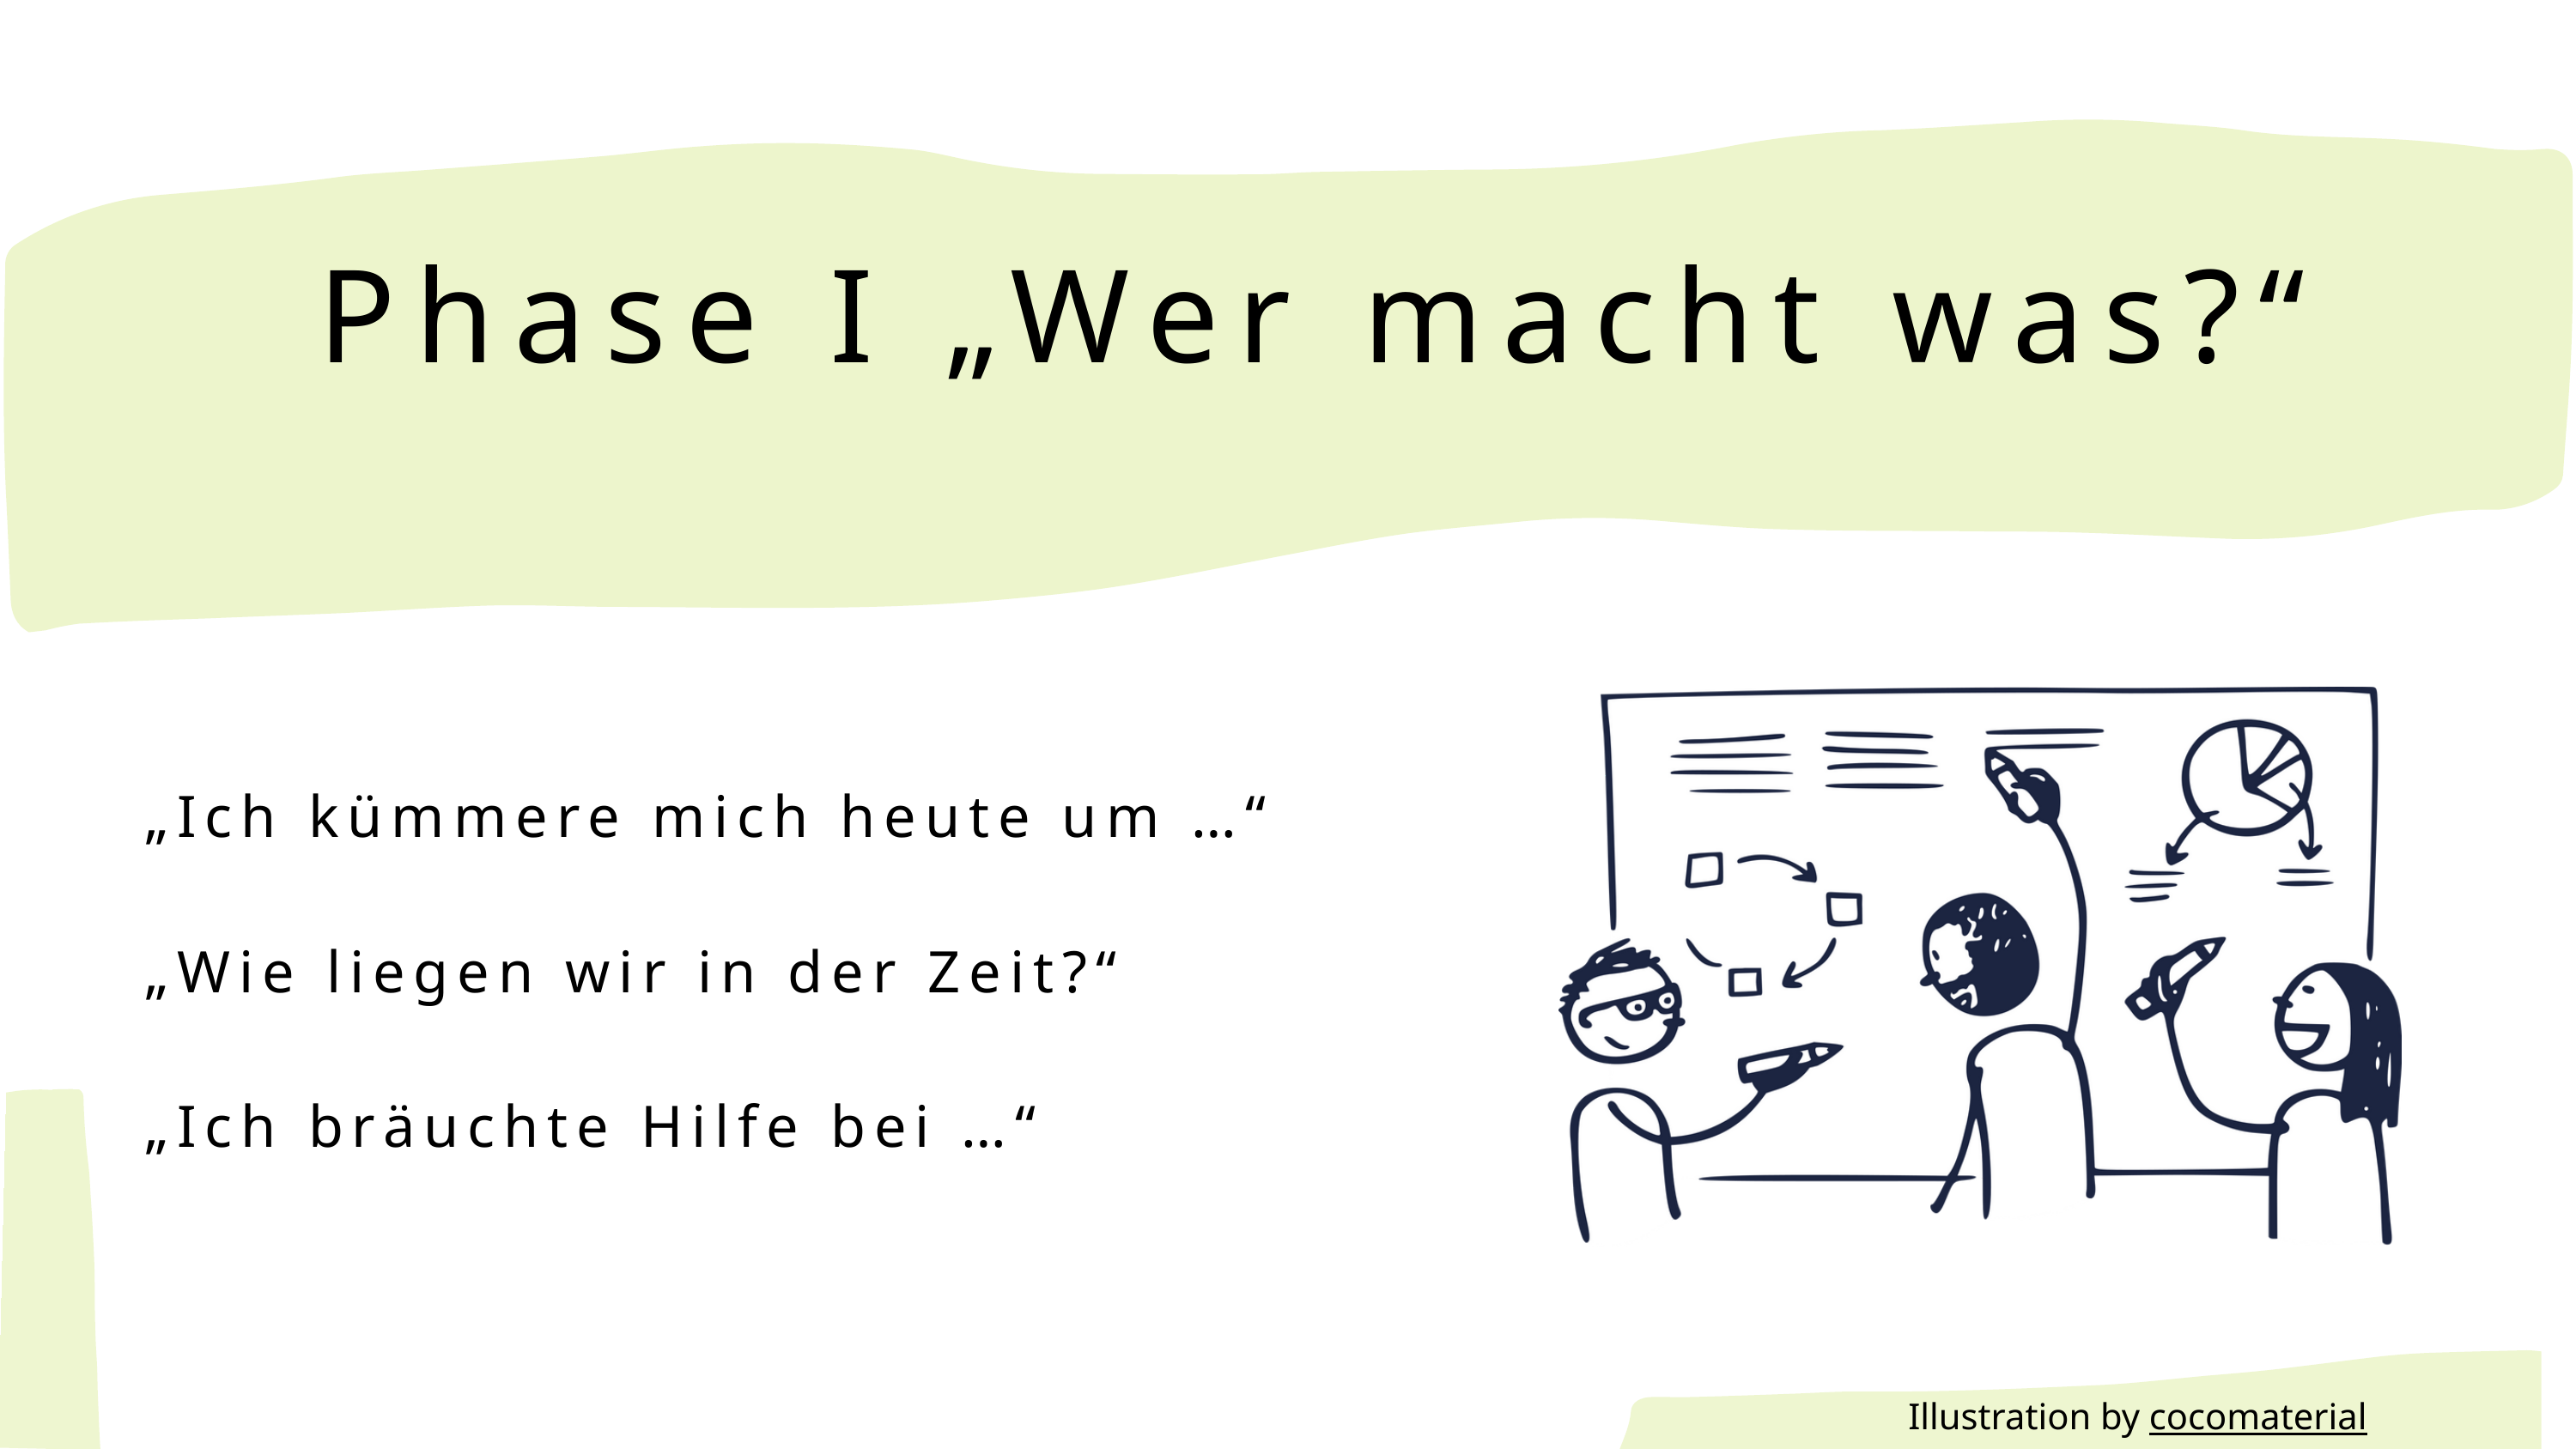

Phase I „Wer macht was?“
„Ich kümmere mich heute um …“
„Wie liegen wir in der Zeit?“
„Ich bräuchte Hilfe bei …“
Illustration by cocomaterial